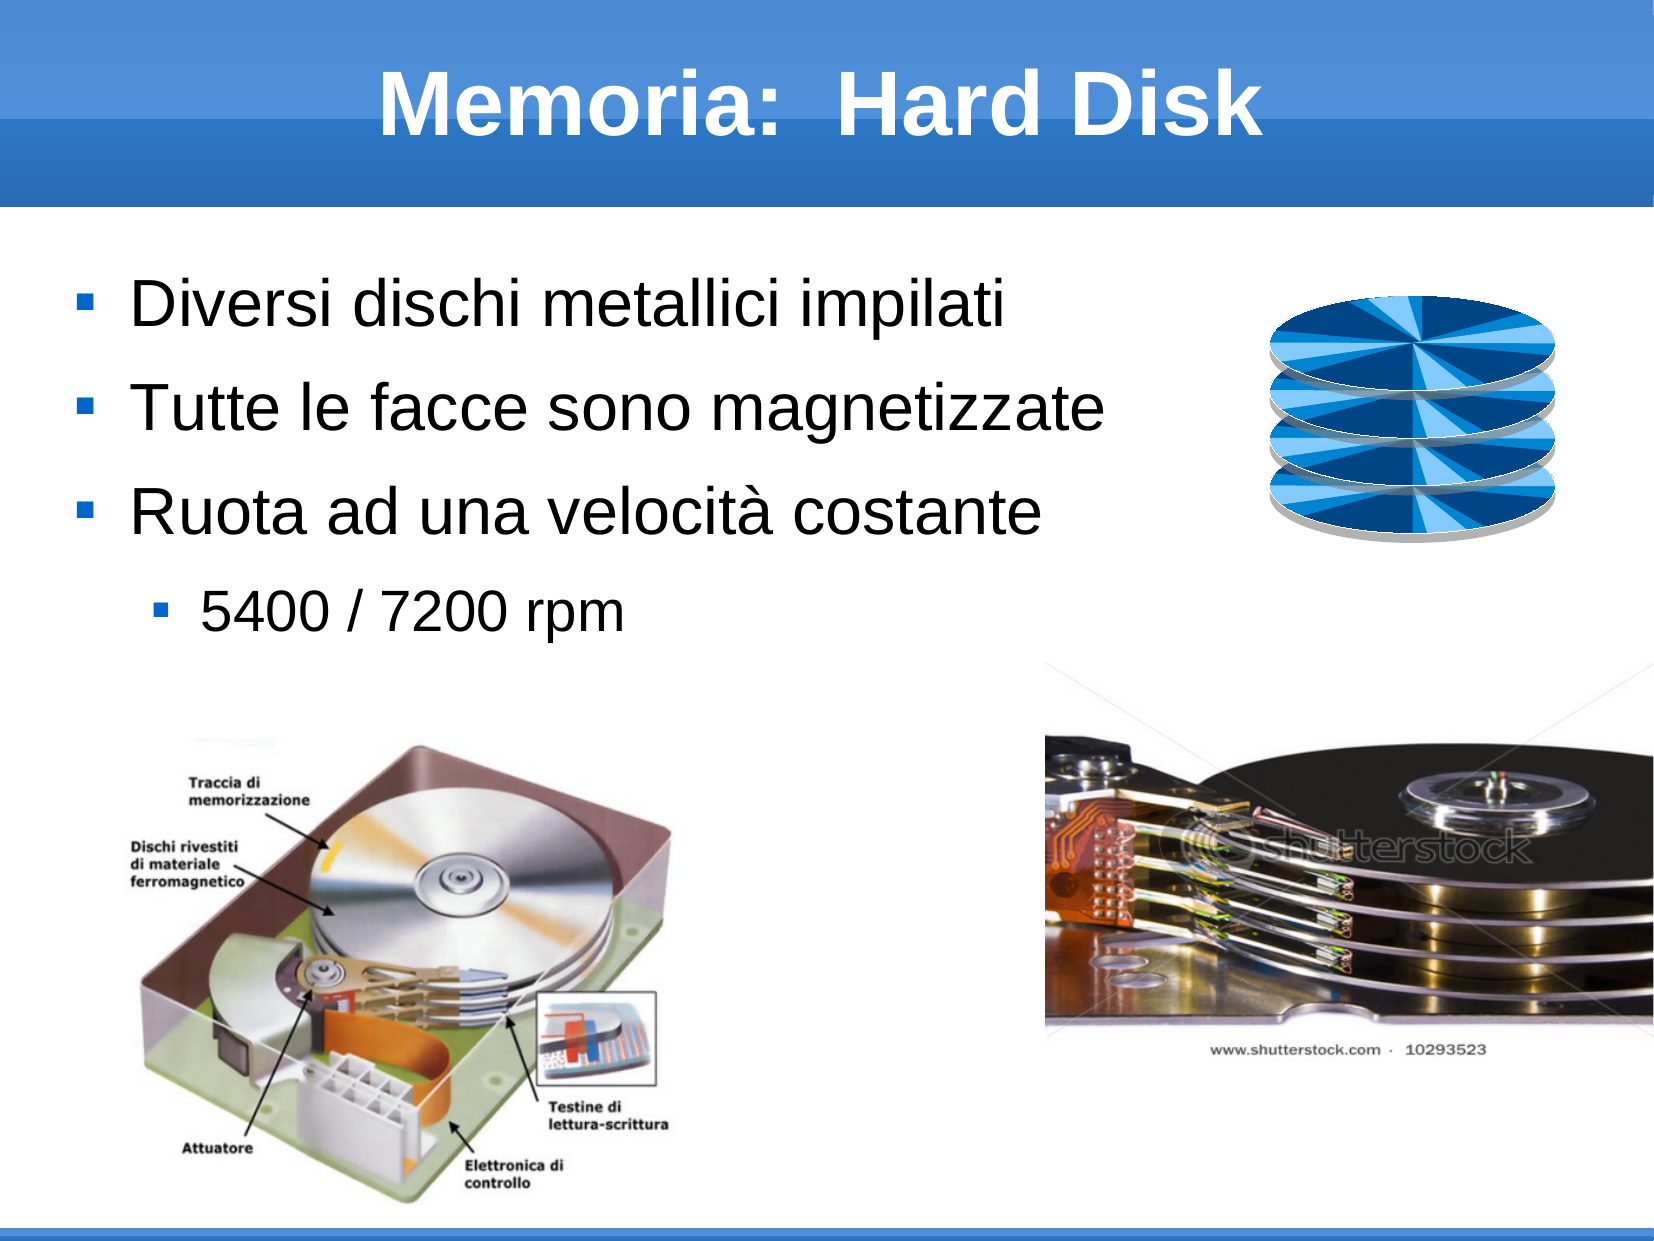

# Memoria: Hard Disk
Diversi dischi metallici impilati
Tutte le facce sono magnetizzate
Ruota ad una velocità costante
5400 / 7200 rpm